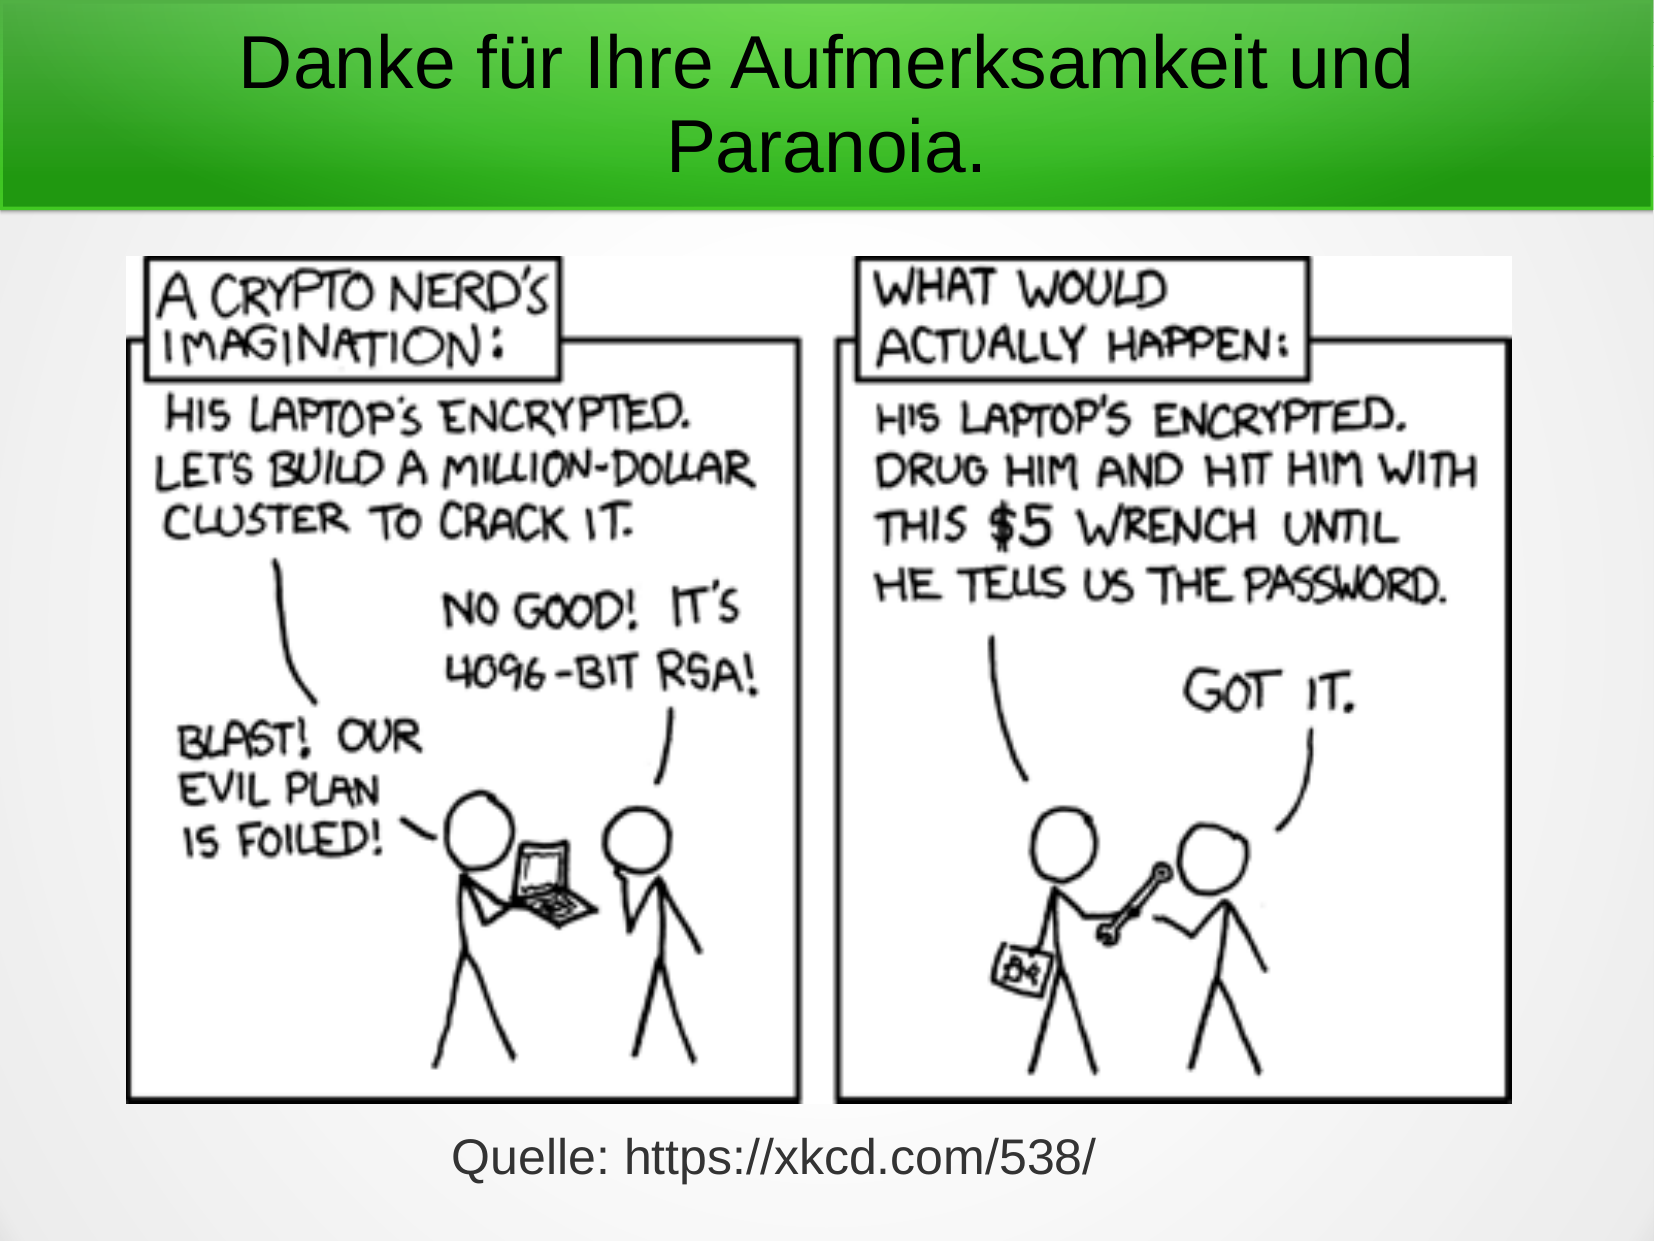

# Danke für Ihre Aufmerksamkeit und Paranoia.
Quelle: https://xkcd.com/538/